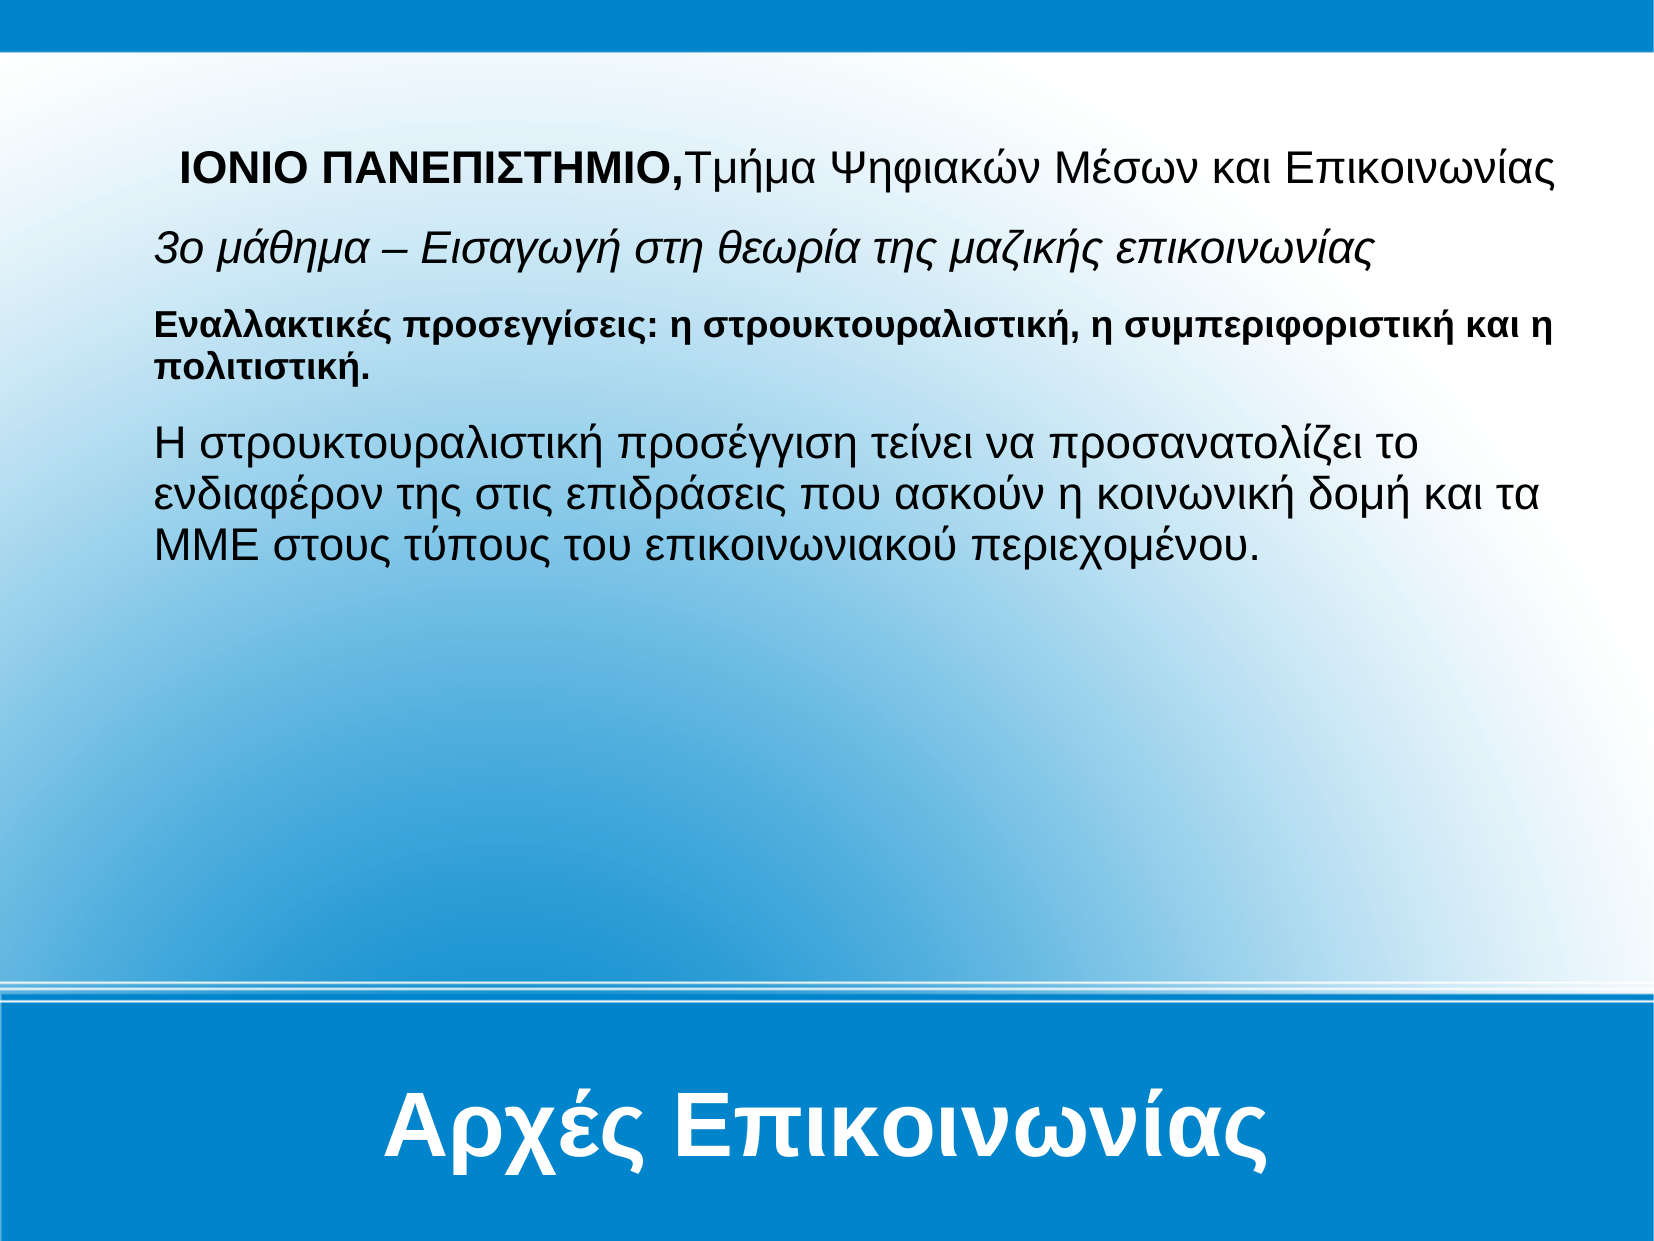

ΙΟΝΙΟ ΠΑΝΕΠΙΣΤΗΜΙΟ,Τμήμα Ψηφιακών Μέσων και Επικοινωνίας
3ο μάθημα – Εισαγωγή στη θεωρία της μαζικής επικοινωνίας
Εναλλακτικές προσεγγίσεις: η στρουκτουραλιστική, η συμπεριφοριστική και η πολιτιστική.
Η στρουκτουραλιστική προσέγγιση τείνει να προσανατολίζει το ενδιαφέρον της στις επιδράσεις που ασκούν η κοινωνική δομή και τα ΜΜΕ στους τύπους του επικοινωνιακού περιεχομένου.
# Αρχές Επικοινωνίας